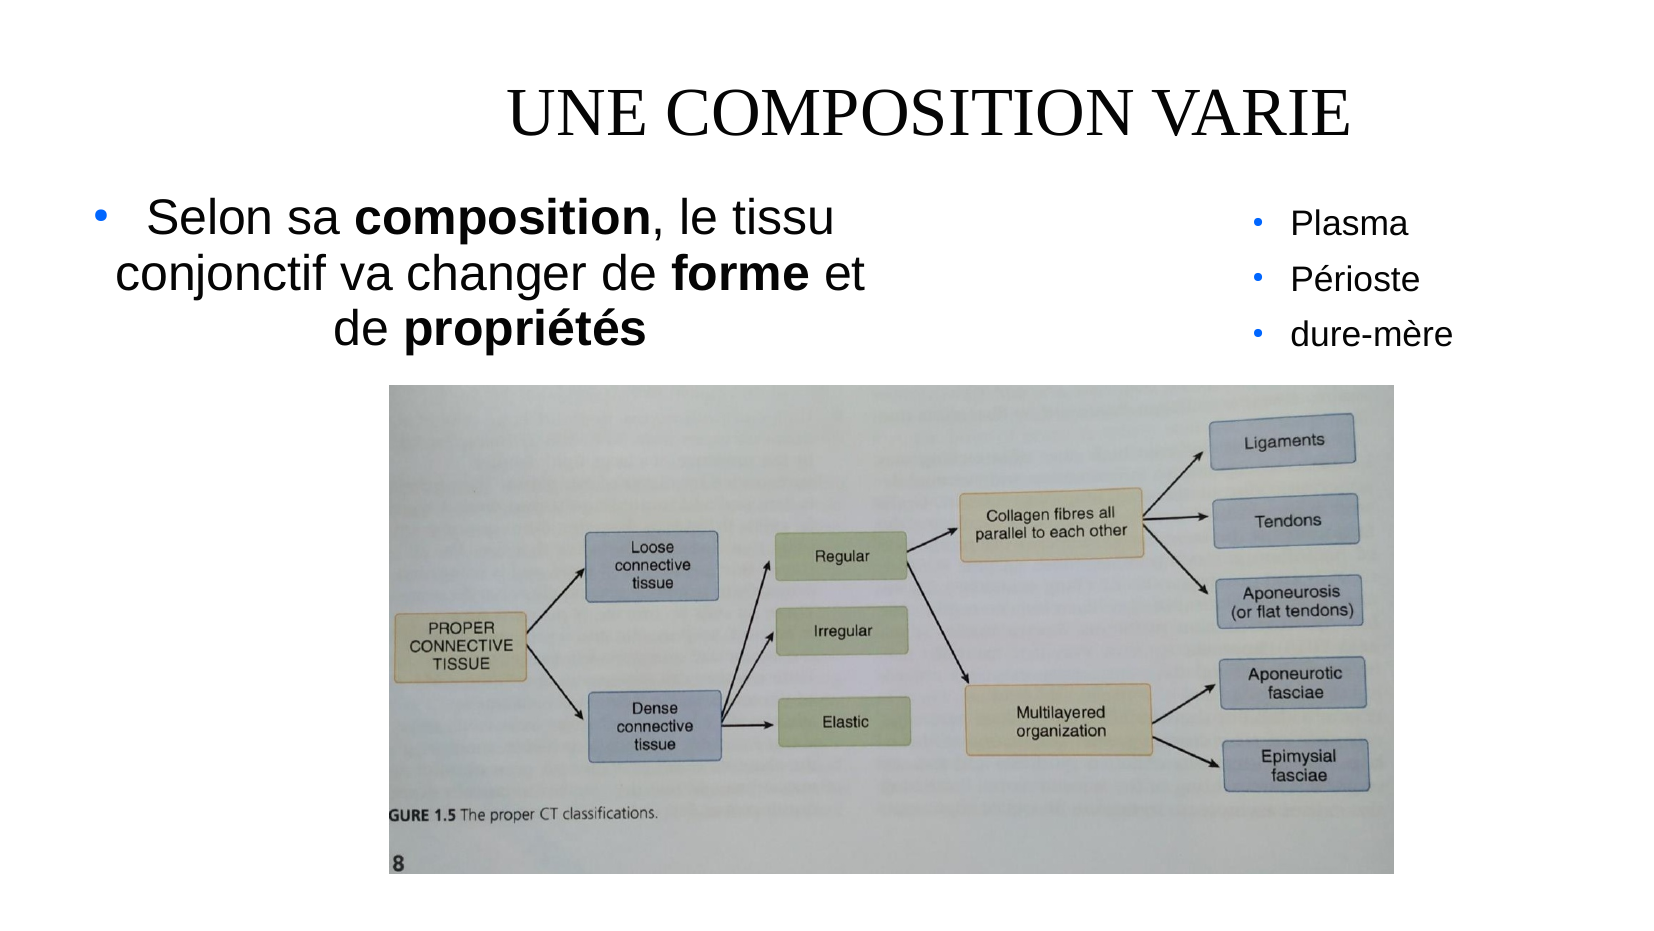

# UNE COMPOSITION VARIE
Selon sa composition, le tissu conjonctif va changer de forme et de propriétés
Plasma
Périoste
dure-mère
Le tissu conjonctif, par Nicolas Truffart, Ecole Française d'Ashtanga Yoga
8